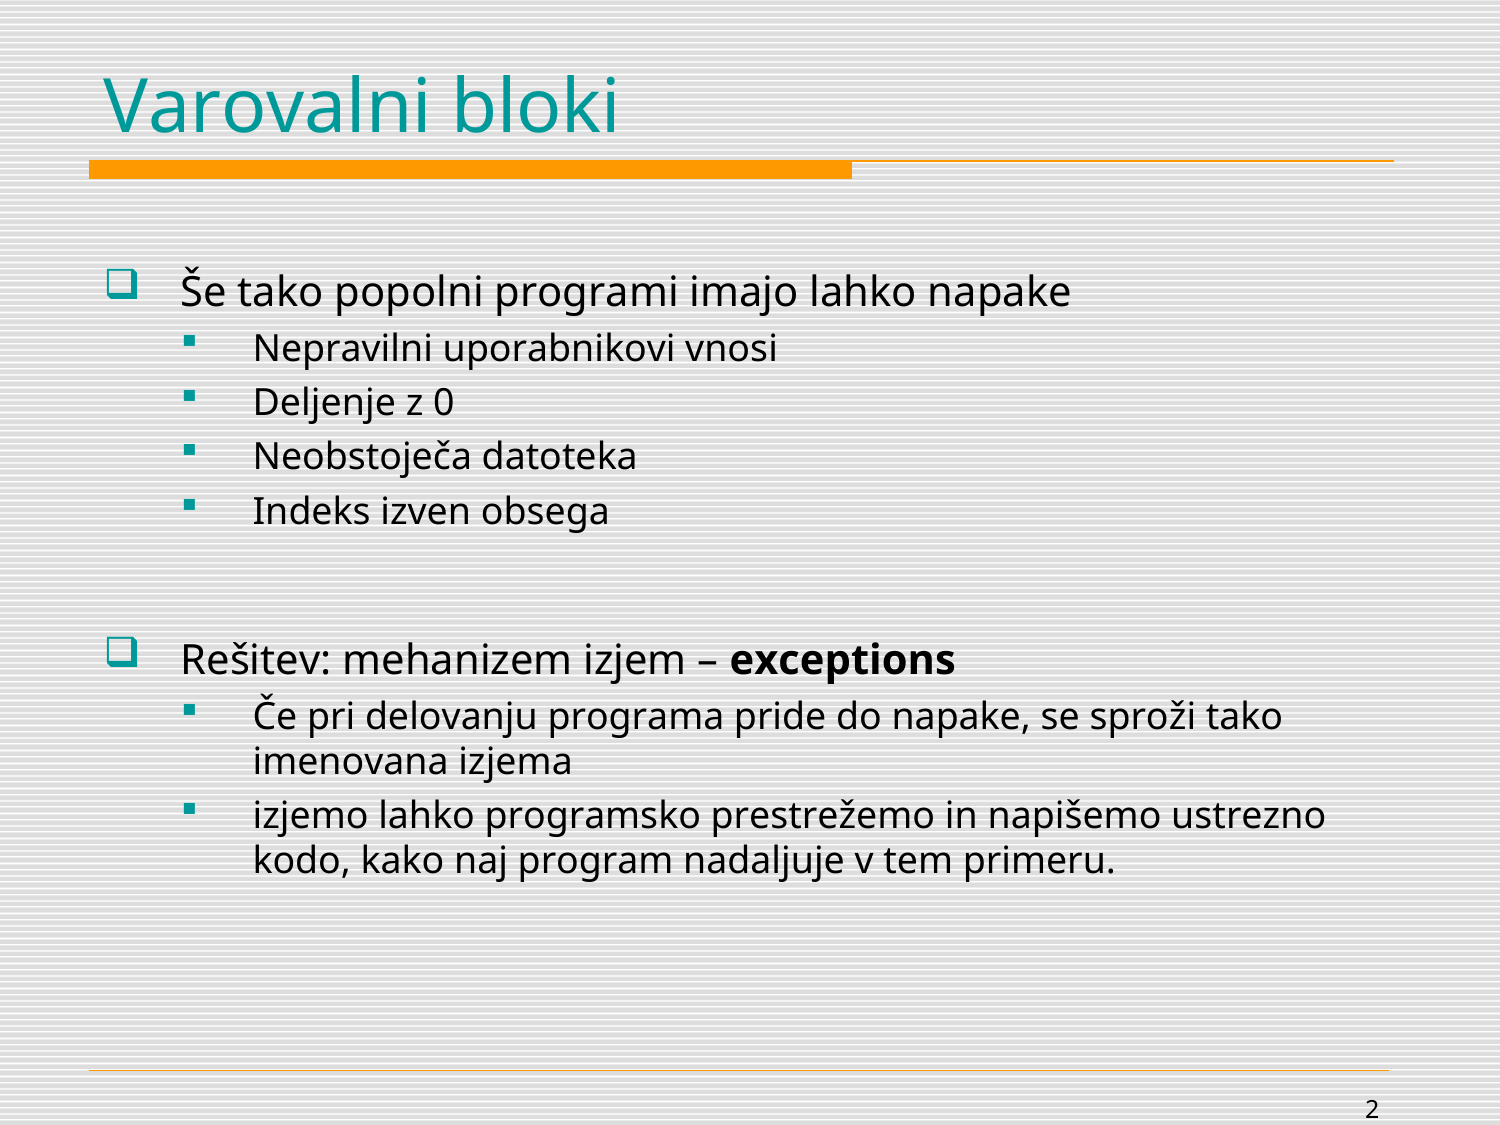

# Varovalni bloki
Še tako popolni programi imajo lahko napake
Nepravilni uporabnikovi vnosi
Deljenje z 0
Neobstoječa datoteka
Indeks izven obsega
Rešitev: mehanizem izjem – exceptions
Če pri delovanju programa pride do napake, se sproži tako imenovana izjema
izjemo lahko programsko prestrežemo in napišemo ustrezno kodo, kako naj program nadaljuje v tem primeru.